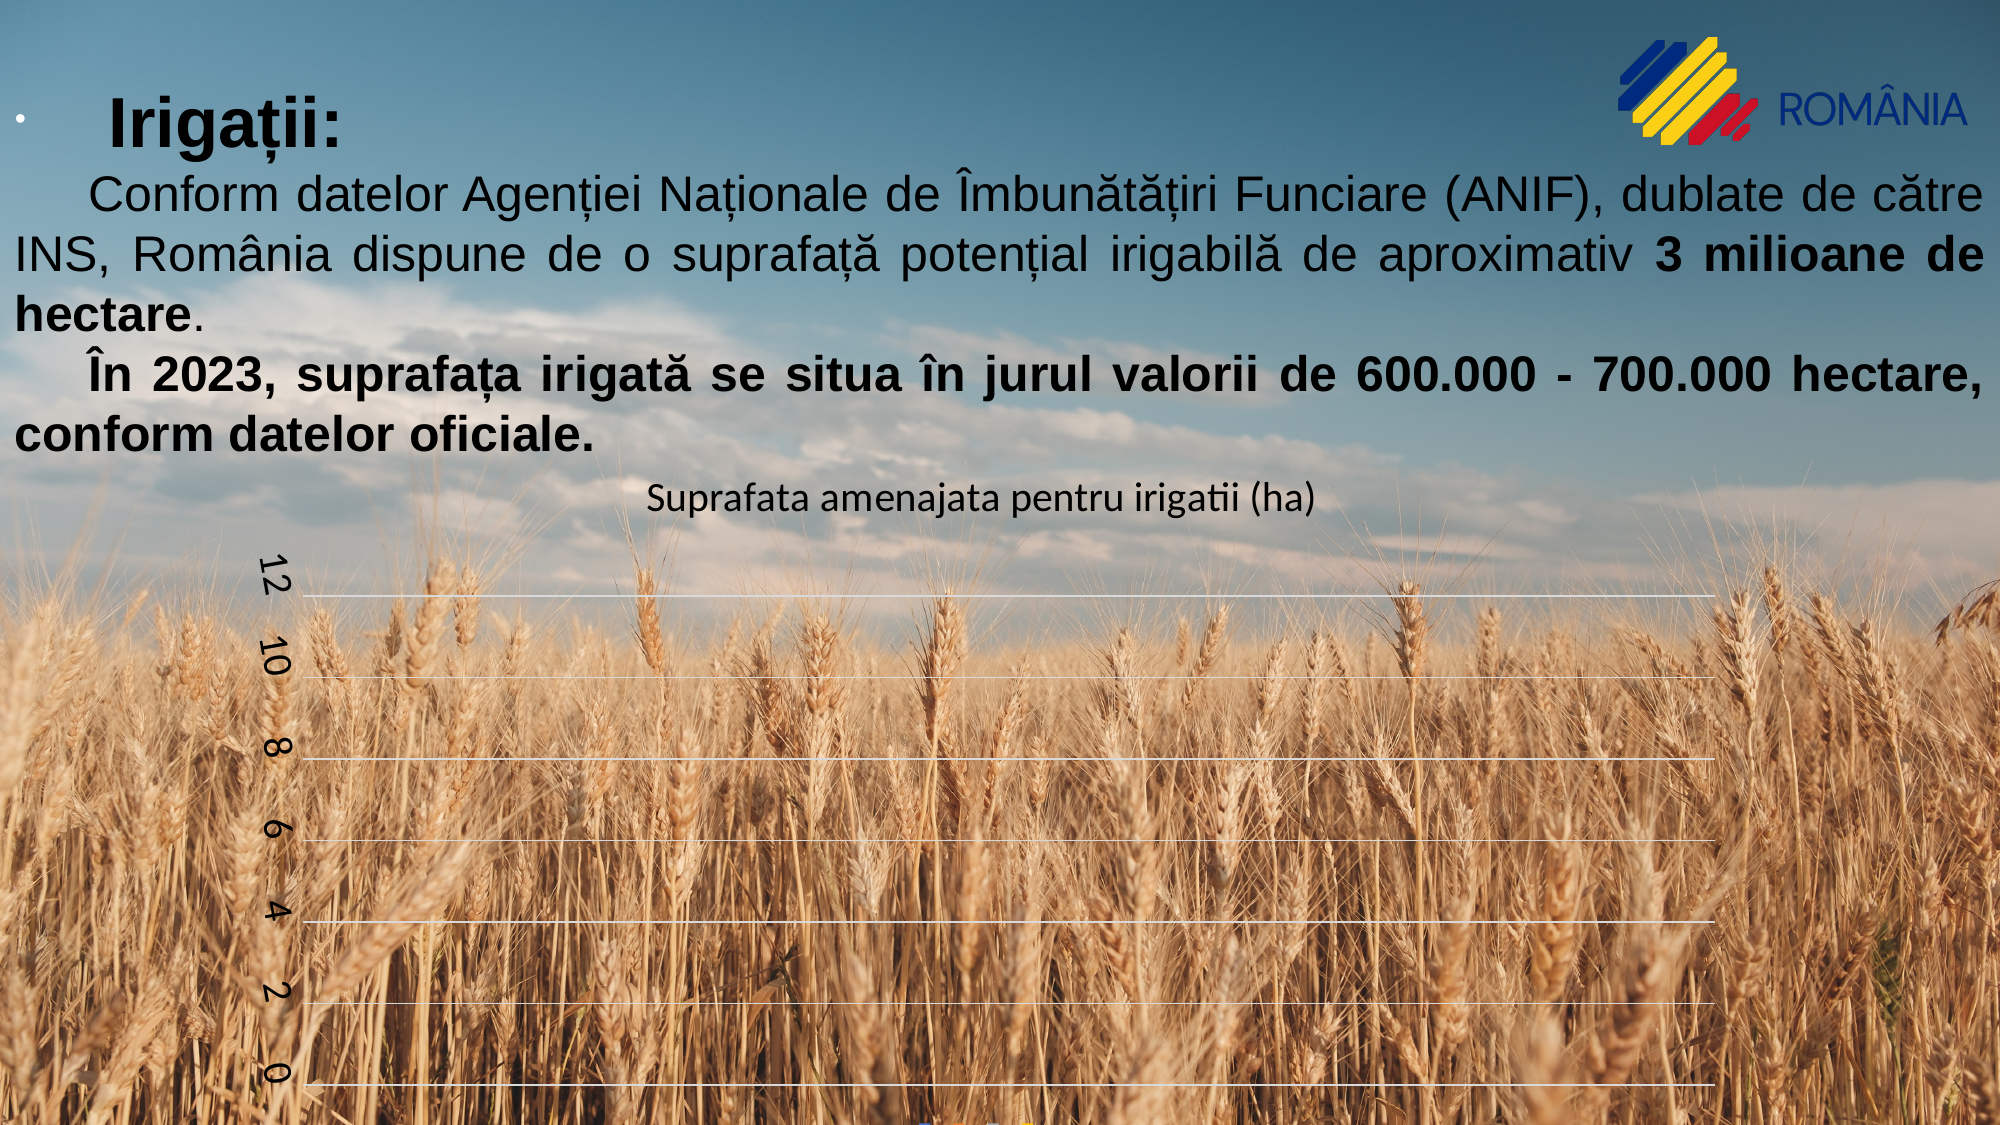

Irigații:
	Conform datelor Agenției Naționale de Îmbunătățiri Funciare (ANIF), dublate de către INS, România dispune de o suprafață potențial irigabilă de aproximativ 3 milioane de hectare.
	În 2023, suprafața irigată se situa în jurul valorii de 600.000 - 700.000 hectare, conform datelor oficiale.
### Chart: Suprafata amenajata pentru irigatii (ha)
| Category | | | | |
|---|---|---|---|---|